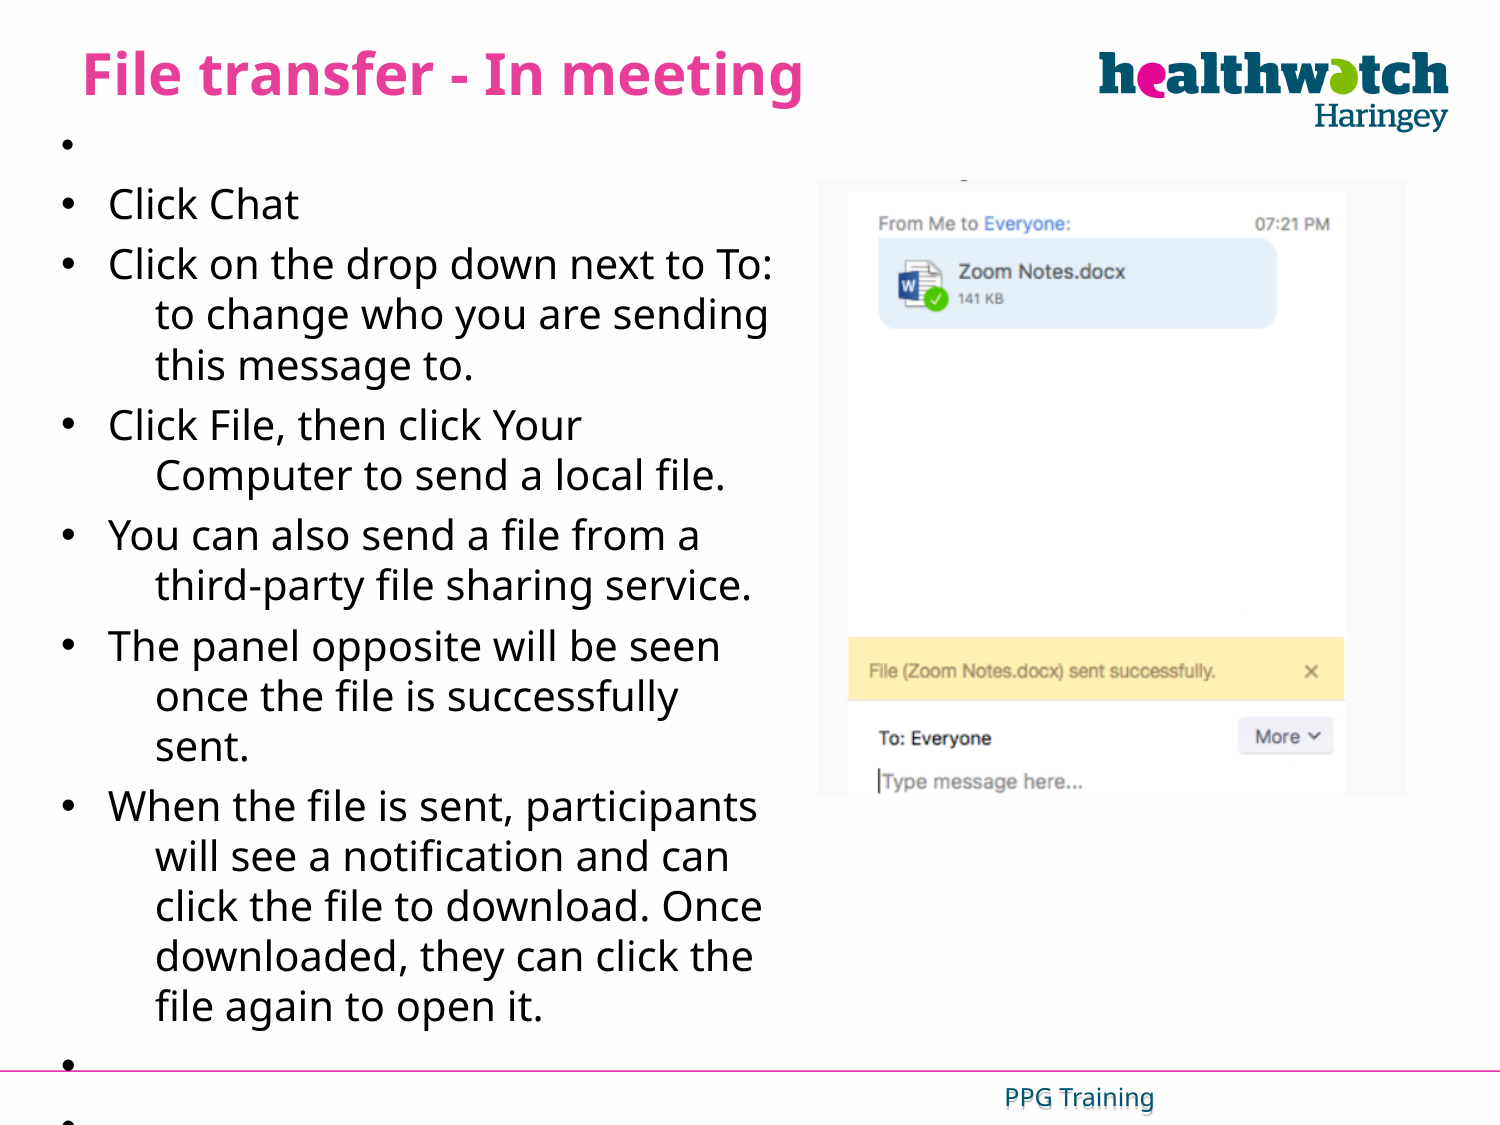

File transfer - In meeting
Click Chat
Click on the drop down next to To: to change who you are sending this message to.
Click File, then click Your Computer to send a local file.
You can also send a file from a third-party file sharing service.
The panel opposite will be seen once the file is successfully sent.
When the file is sent, participants will see a notification and can click the file to download. Once downloaded, they can click the file again to open it.